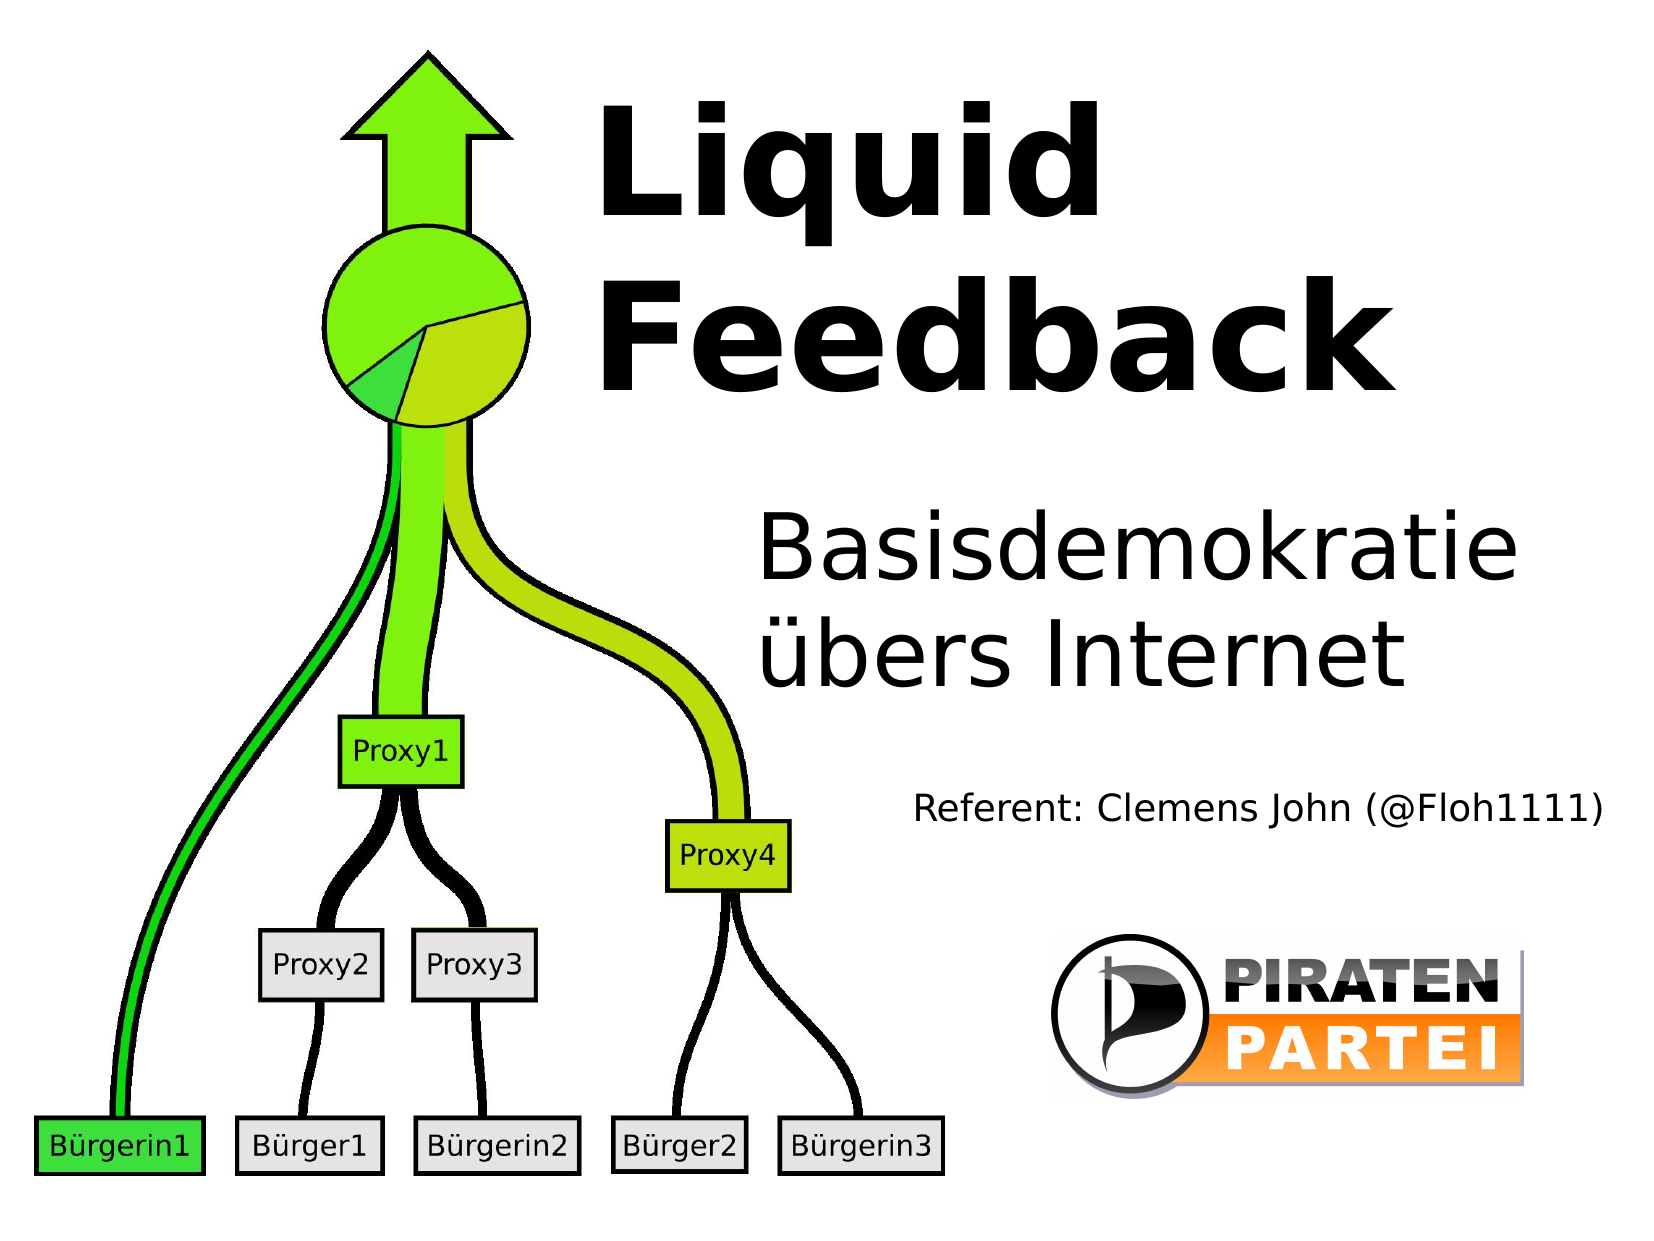

# Liquid Feedback
Basisdemokratie übers Internet
Referent: Clemens John (@Floh1111)